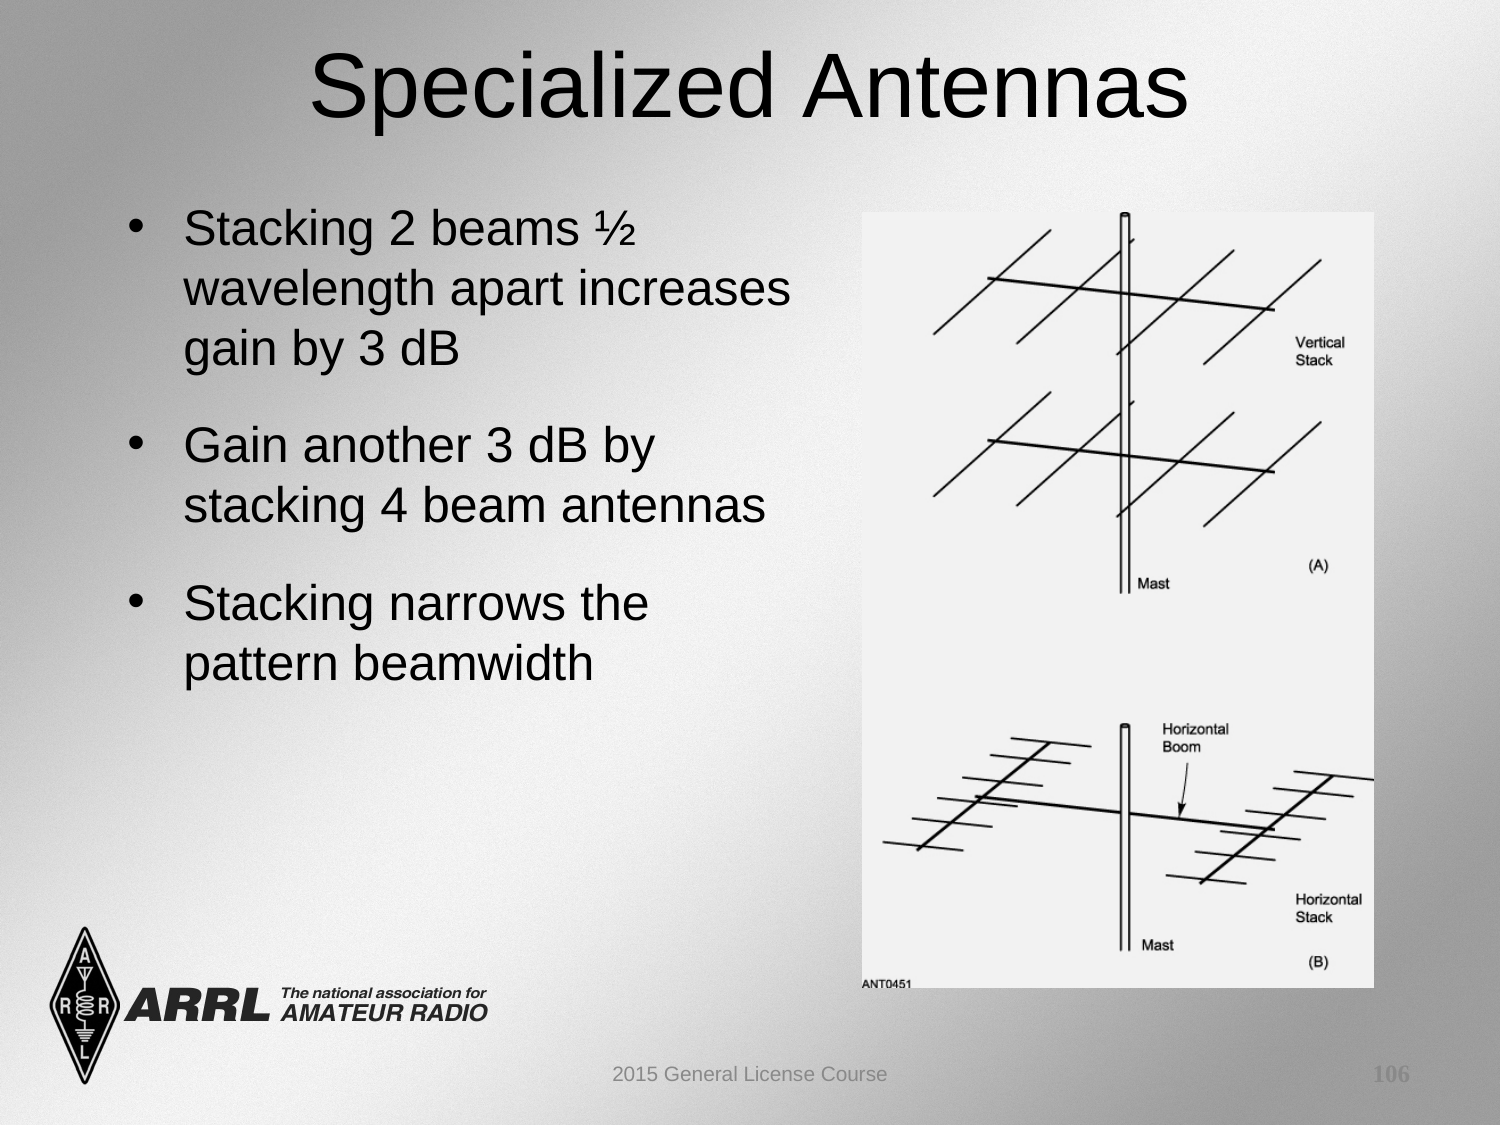

Specialized Antennas
Stacking 2 beams ½ wavelength apart increases gain by 3 dB
Gain another 3 dB by stacking 4 beam antennas
Stacking narrows the pattern beamwidth
2015 General License Course